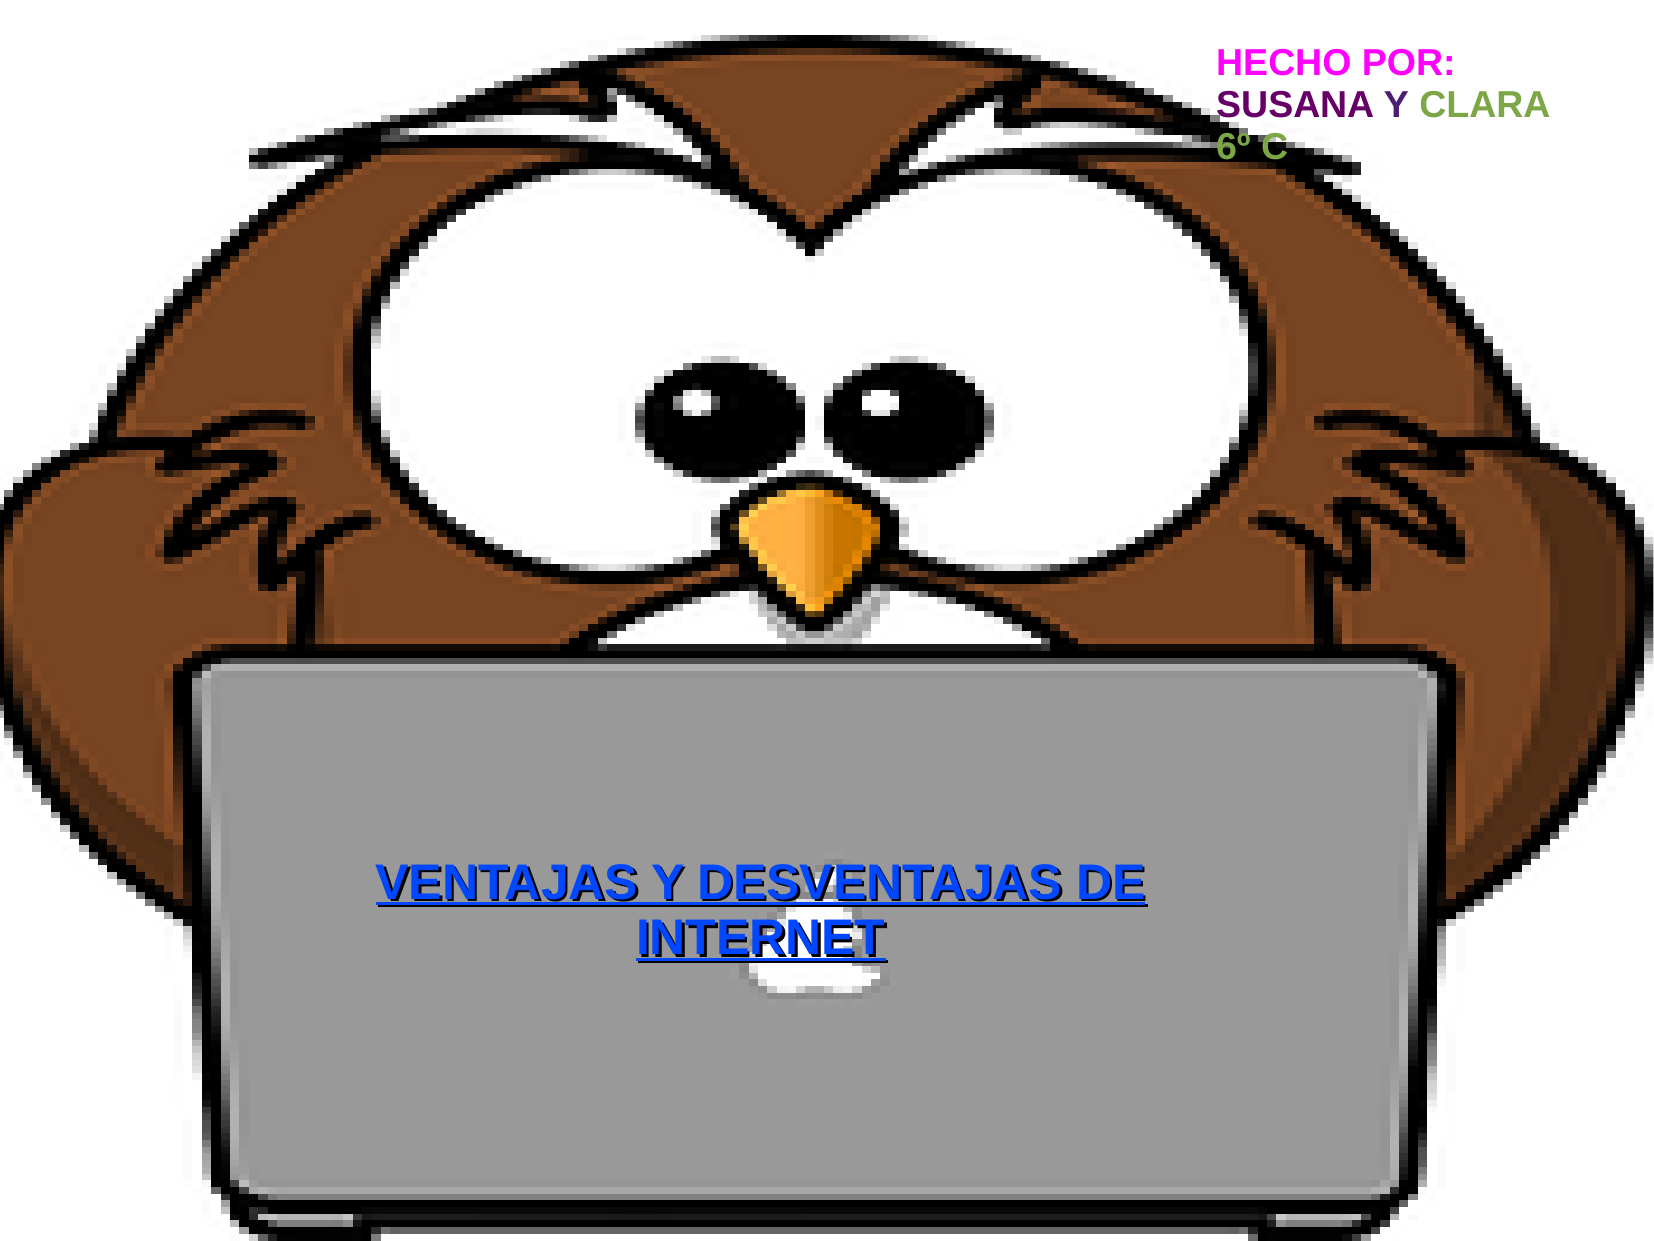

HECHO POR:
SUSANA Y CLARA
6º C
# VENTAJAS Y DESVENTAJAS DE INTERNET